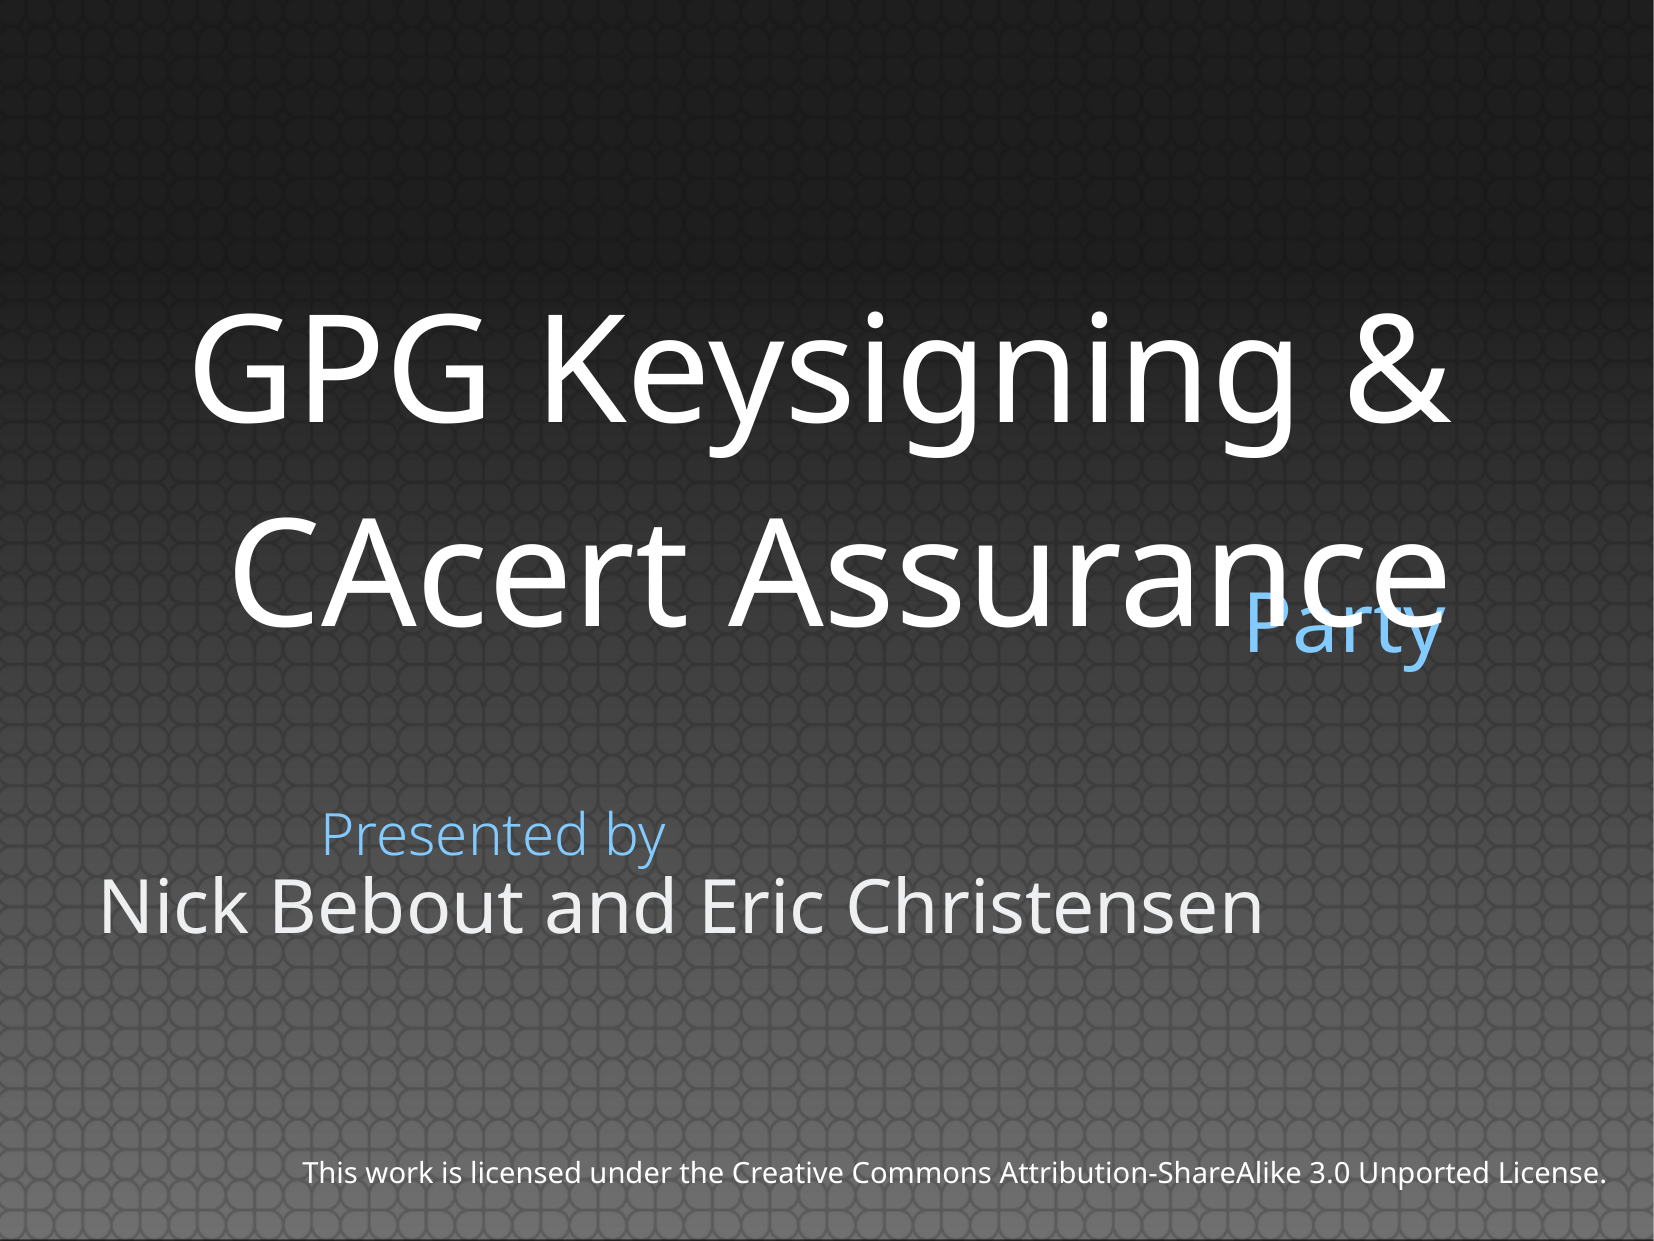

GPG Keysigning &
CAcert Assurance
# Party
Presented by
Nick Bebout and Eric Christensen
This work is licensed under the Creative Commons Attribution-ShareAlike 3.0 Unported License.